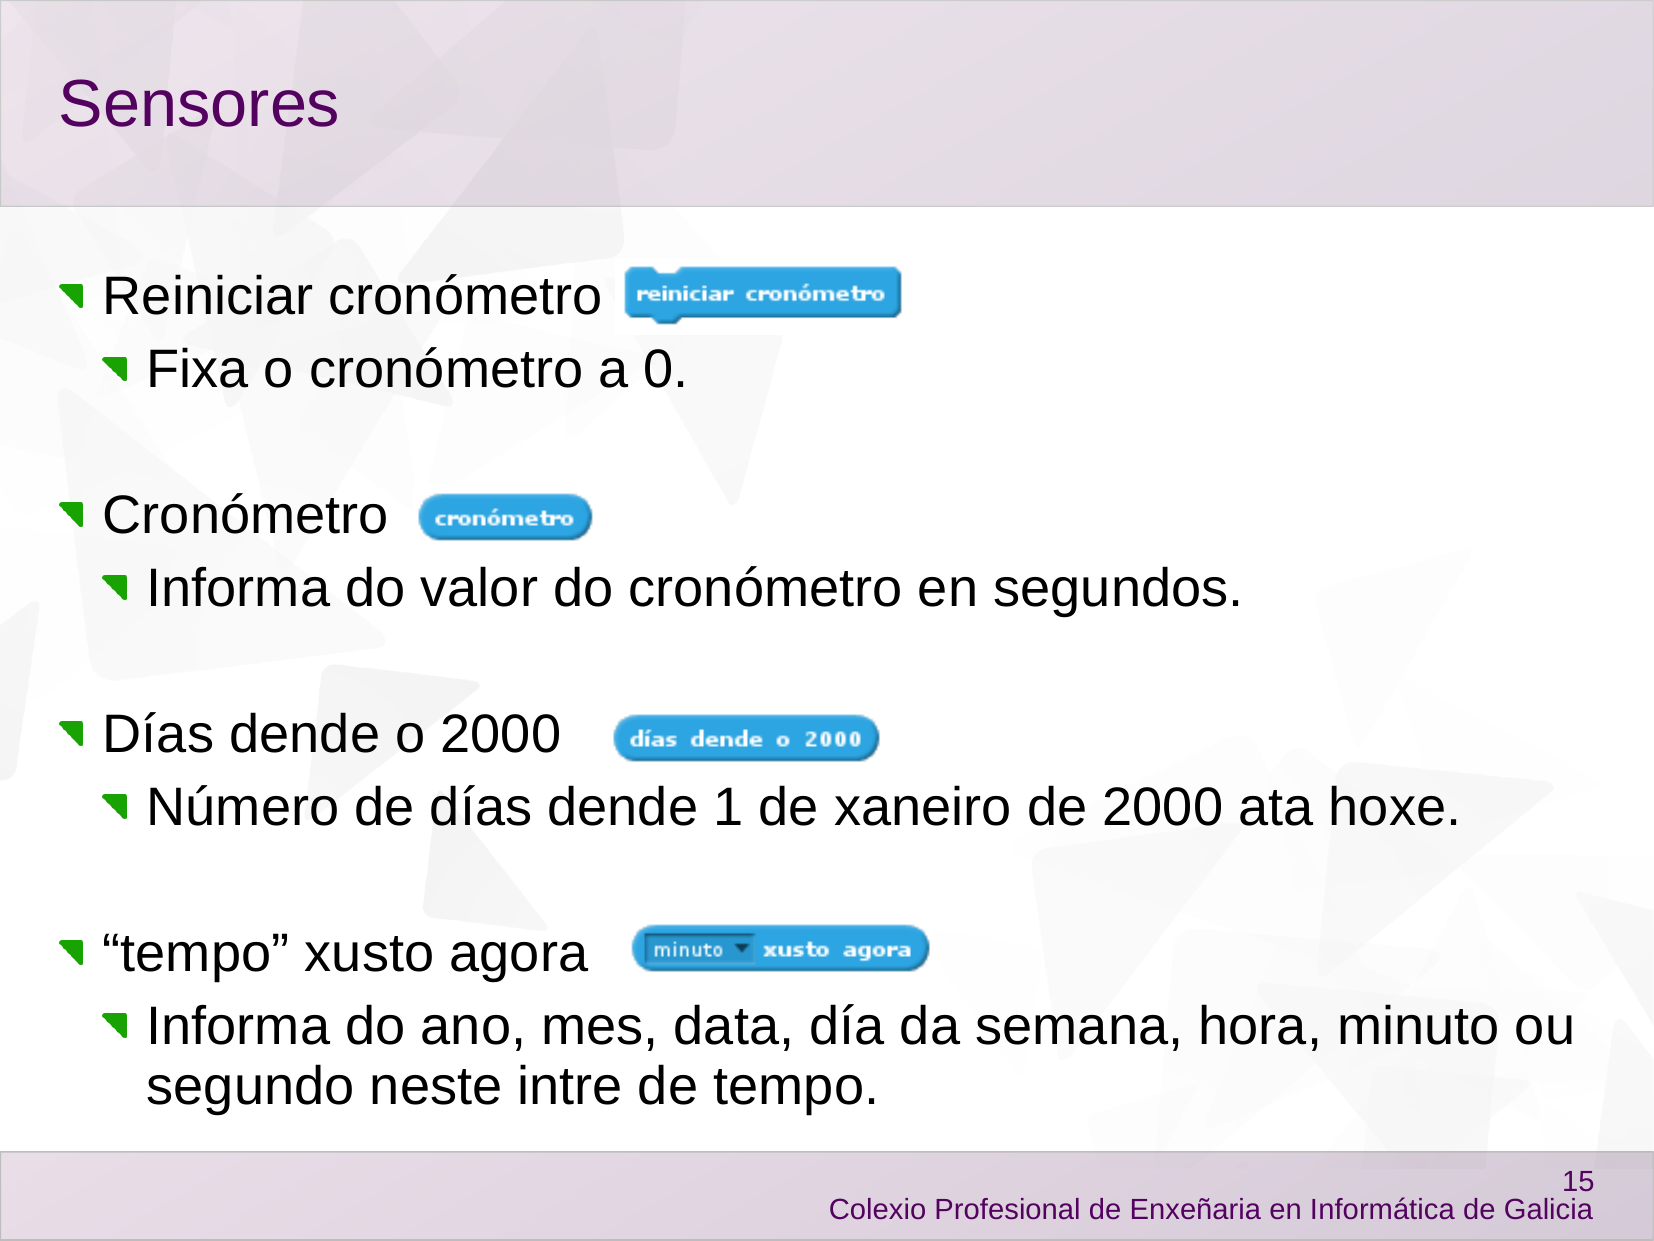

# Sensores
Reiniciar cronómetro
Fixa o cronómetro a 0.
Cronómetro
Informa do valor do cronómetro en segundos.
Días dende o 2000
Número de días dende 1 de xaneiro de 2000 ata hoxe.
“tempo” xusto agora
Informa do ano, mes, data, día da semana, hora, minuto ou segundo neste intre de tempo.
15
Colexio Profesional de Enxeñaria en Informática de Galicia